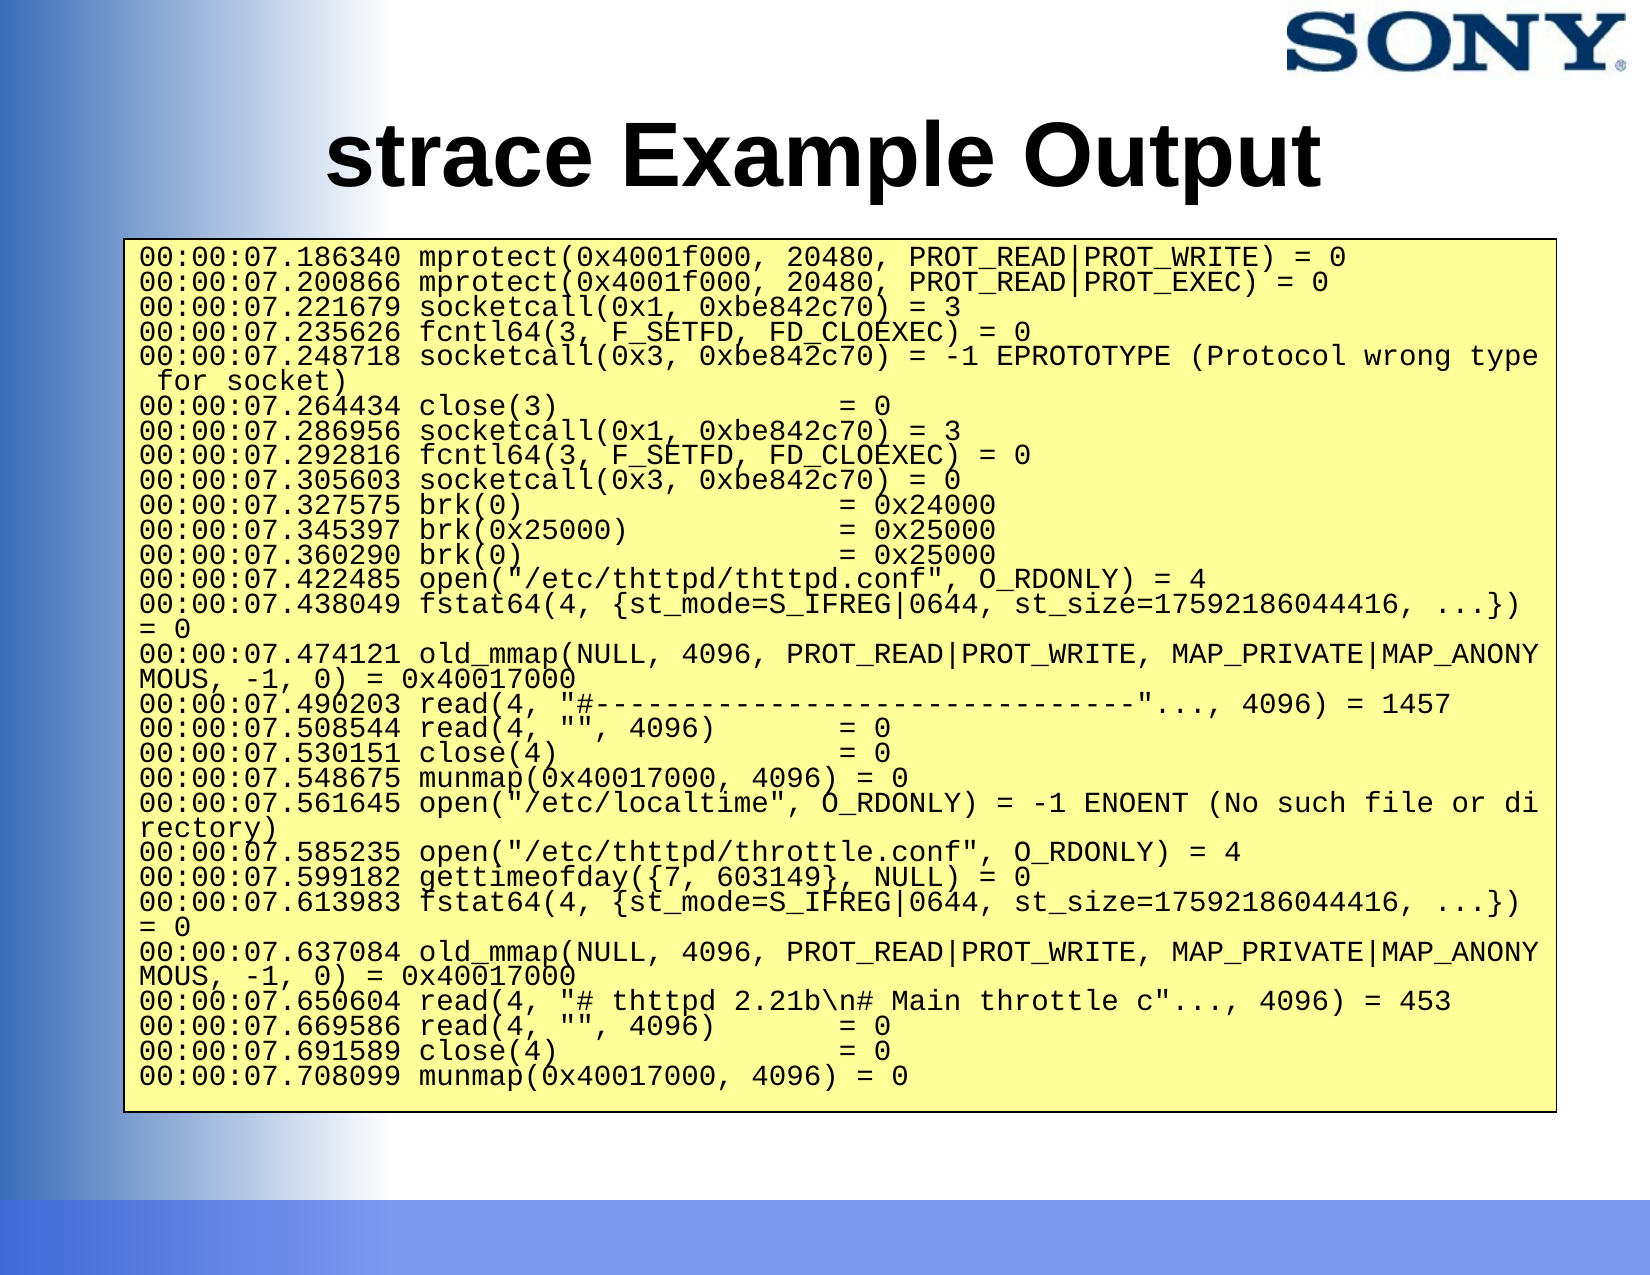

# strace Example Output
00:00:07.186340 mprotect(0x4001f000, 20480, PROT_READ|PROT_WRITE) = 0
00:00:07.200866 mprotect(0x4001f000, 20480, PROT_READ|PROT_EXEC) = 0
00:00:07.221679 socketcall(0x1, 0xbe842c70) = 3
00:00:07.235626 fcntl64(3, F_SETFD, FD_CLOEXEC) = 0
00:00:07.248718 socketcall(0x3, 0xbe842c70) = -1 EPROTOTYPE (Protocol wrong type
 for socket)
00:00:07.264434 close(3) = 0
00:00:07.286956 socketcall(0x1, 0xbe842c70) = 3
00:00:07.292816 fcntl64(3, F_SETFD, FD_CLOEXEC) = 0
00:00:07.305603 socketcall(0x3, 0xbe842c70) = 0
00:00:07.327575 brk(0) = 0x24000
00:00:07.345397 brk(0x25000) = 0x25000
00:00:07.360290 brk(0) = 0x25000
00:00:07.422485 open("/etc/thttpd/thttpd.conf", O_RDONLY) = 4
00:00:07.438049 fstat64(4, {st_mode=S_IFREG|0644, st_size=17592186044416, ...})
= 0
00:00:07.474121 old_mmap(NULL, 4096, PROT_READ|PROT_WRITE, MAP_PRIVATE|MAP_ANONY
MOUS, -1, 0) = 0x40017000
00:00:07.490203 read(4, "#-------------------------------"..., 4096) = 1457
00:00:07.508544 read(4, "", 4096) = 0
00:00:07.530151 close(4) = 0
00:00:07.548675 munmap(0x40017000, 4096) = 0
00:00:07.561645 open("/etc/localtime", O_RDONLY) = -1 ENOENT (No such file or di
rectory)
00:00:07.585235 open("/etc/thttpd/throttle.conf", O_RDONLY) = 4
00:00:07.599182 gettimeofday({7, 603149}, NULL) = 0
00:00:07.613983 fstat64(4, {st_mode=S_IFREG|0644, st_size=17592186044416, ...})
= 0
00:00:07.637084 old_mmap(NULL, 4096, PROT_READ|PROT_WRITE, MAP_PRIVATE|MAP_ANONY
MOUS, -1, 0) = 0x40017000
00:00:07.650604 read(4, "# thttpd 2.21b\n# Main throttle c"..., 4096) = 453
00:00:07.669586 read(4, "", 4096) = 0
00:00:07.691589 close(4) = 0
00:00:07.708099 munmap(0x40017000, 4096) = 0